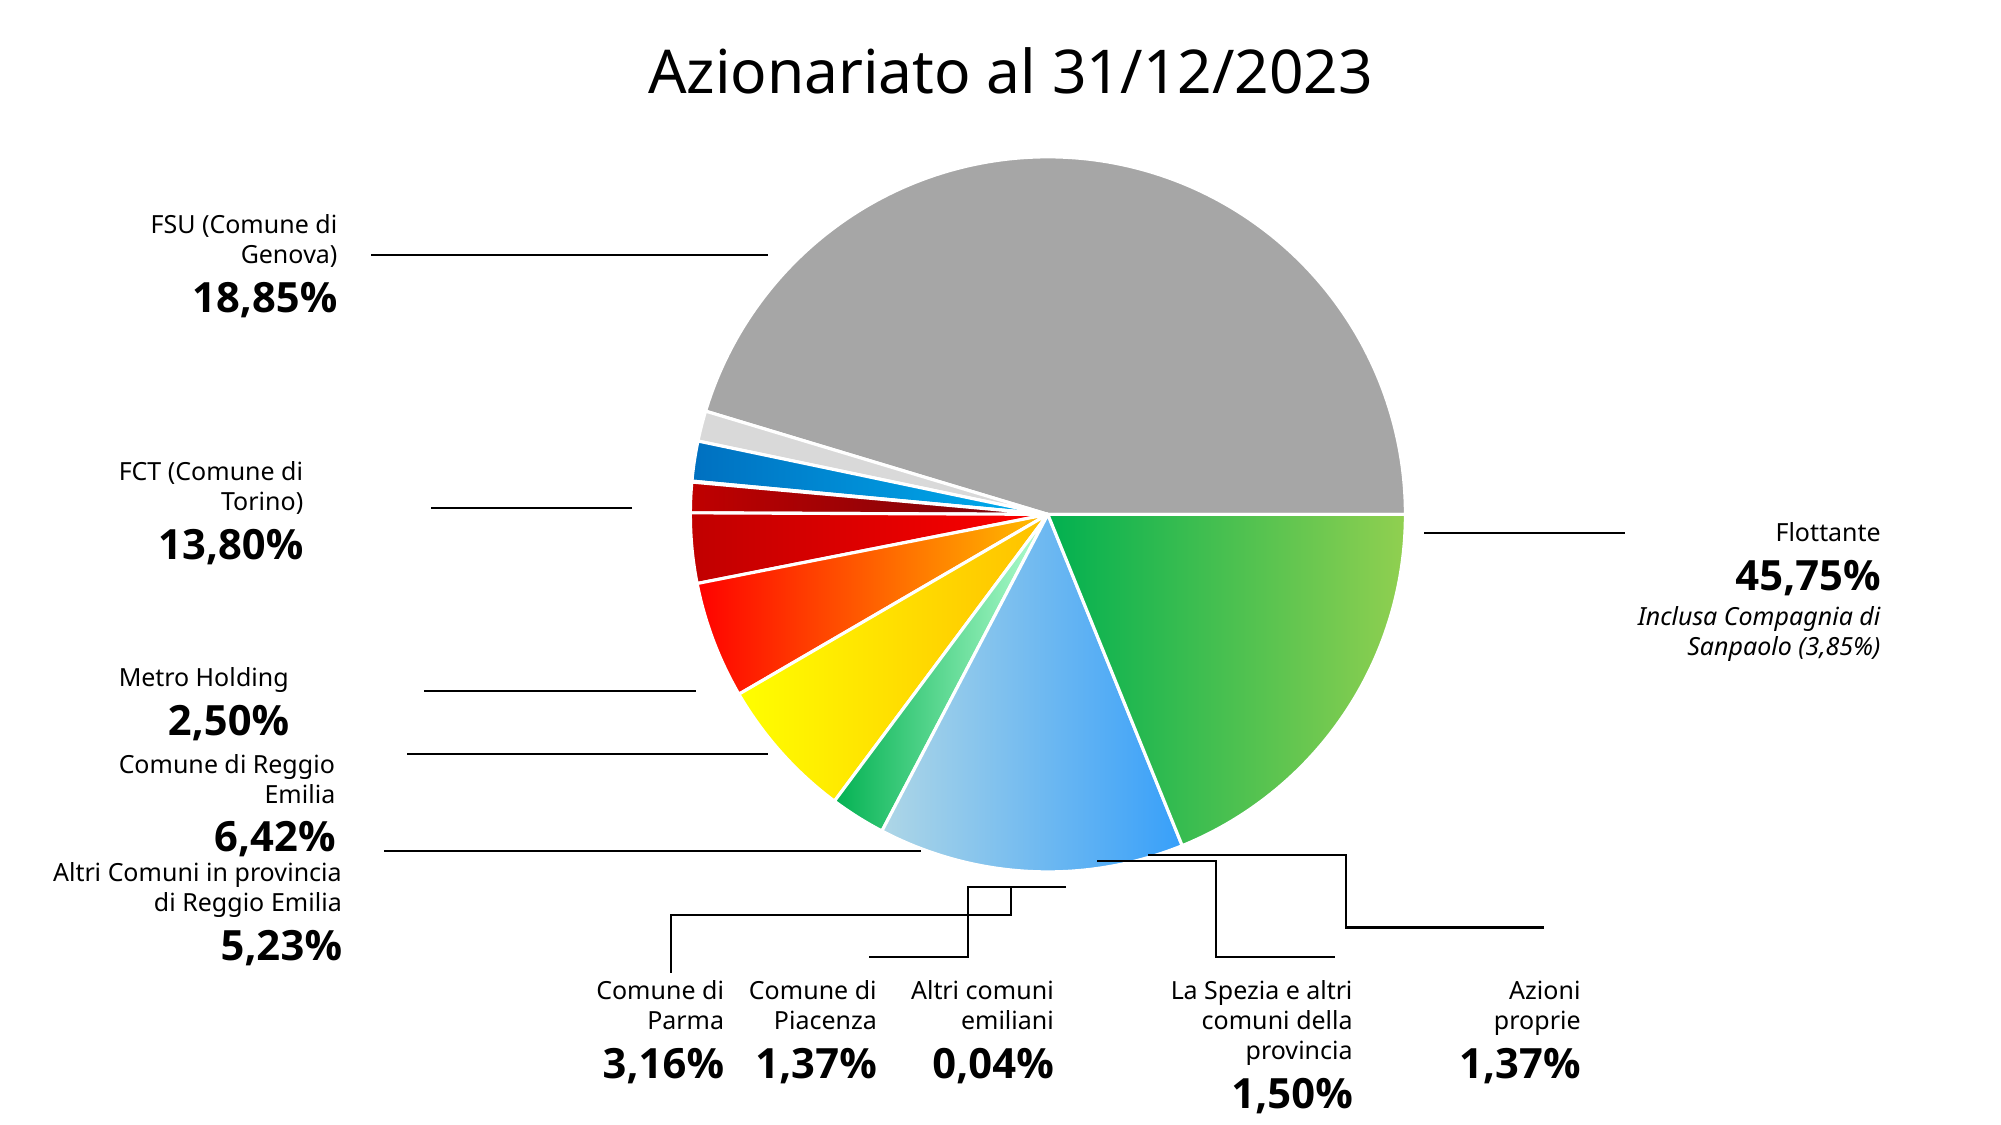

# Azionariato al 31/12/2023
### Chart
| Category | Vendite |
|---|---|
| None | 0.0 |
| Altri azionisti | 589311763.0 |
| Azioni proprie | 17855645.0 |
| La Spezia e Comuni della Provincia di La Spezia | 23493215.0 |
| Altri Comuni | 534070.0 |
| Comune di Piacenza | 17846547.0 |
| Comune di Parma | 41158566.0 |
| Altri Comuni nella Provincia di Reggio Emilia | 68754590.0 |
| Comune di Reggio Emilia | 83559569.0 |
| Metro Holding | 32500000.0 |
| FCT (Comune di Torino) | 179567795.0 |
| FSU (Comune di Genova) | 245249617.0 |FSU (Comune di Genova)
18,85%
FCT (Comune di Torino)
13,80%
Flottante
45,75%
Inclusa Compagnia di Sanpaolo (3,85%)
Metro Holding
2,50%
Comune di Reggio Emilia
6,42%
Altri Comuni in provincia di Reggio Emilia
5,23%
Comune di Parma
3,16%
Comune di Piacenza
1,37%
Altri comuni emiliani
0,04%
La Spezia e altri comuni della provincia
1,50%
Azioni proprie
1,37%